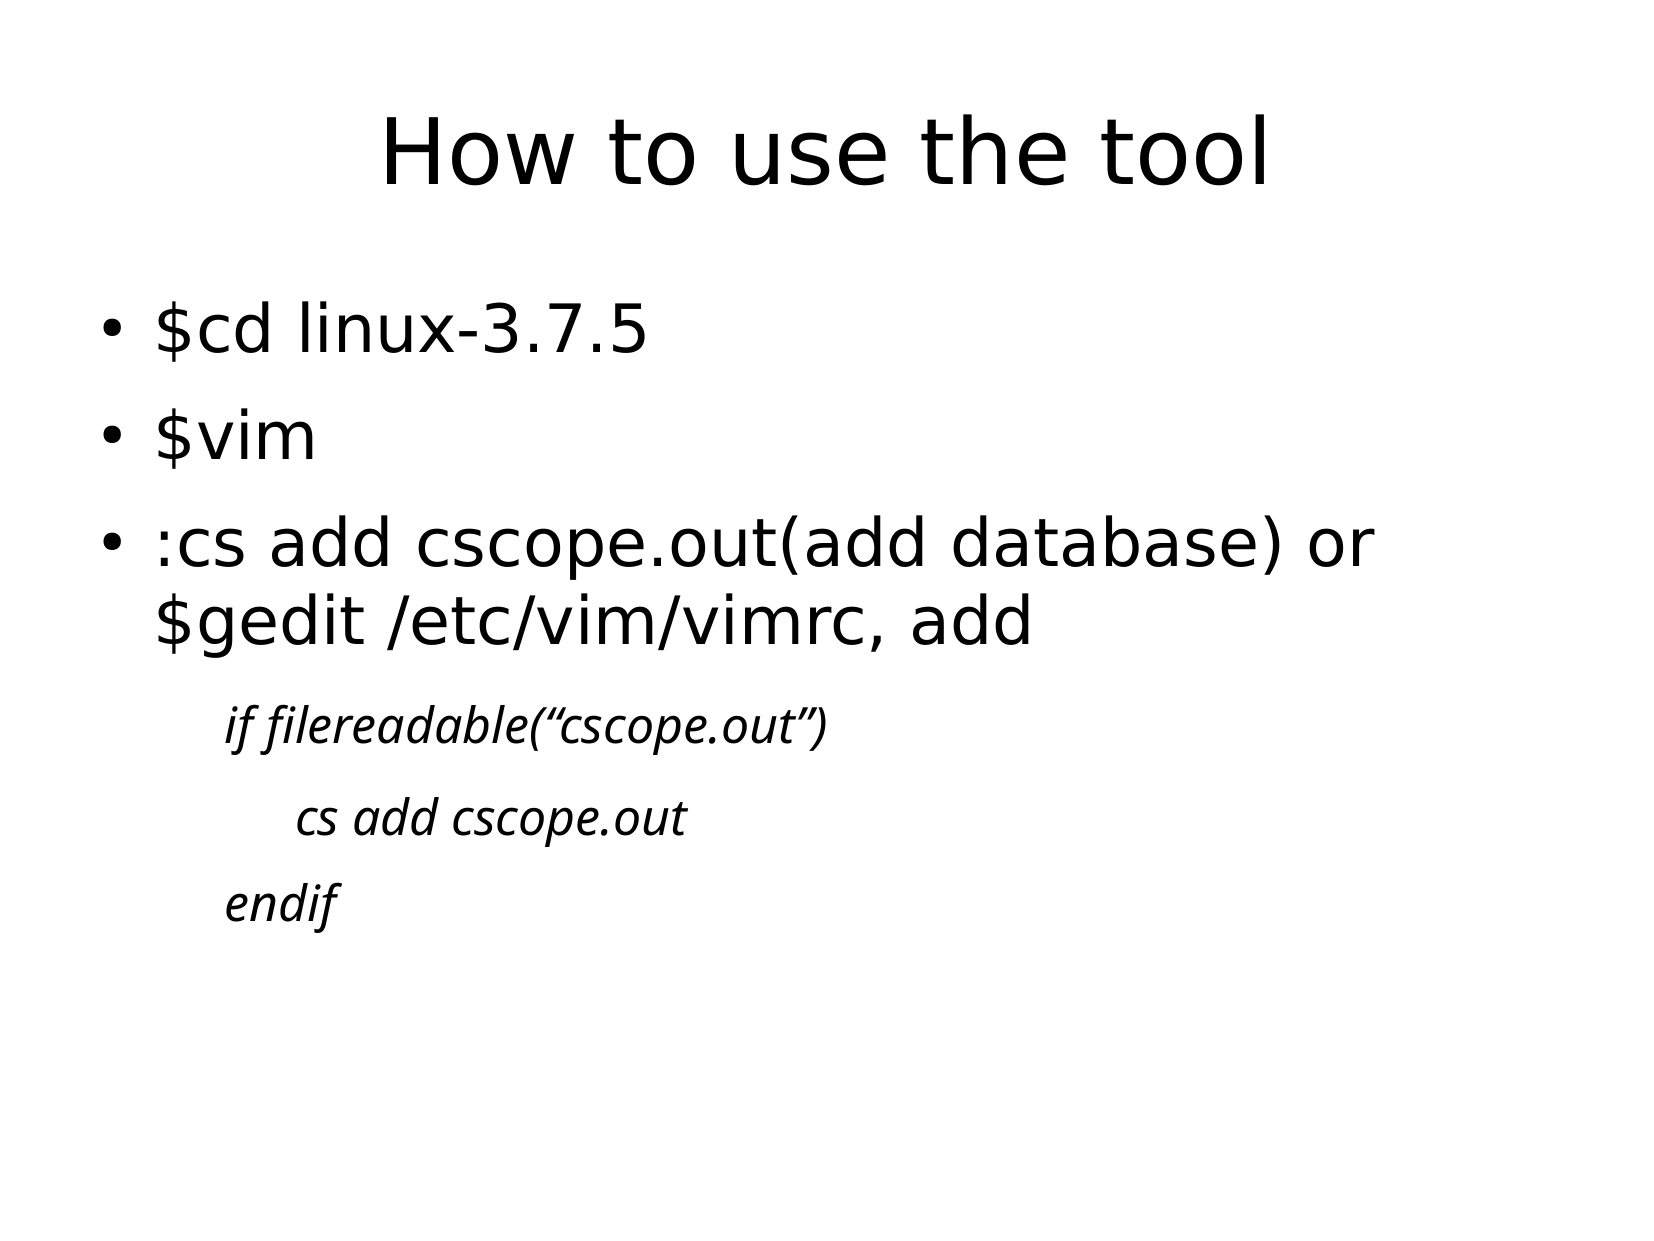

# How to use the tool
$cd linux-3.7.5
$vim
:cs add cscope.out(add database) or $gedit /etc/vim/vimrc, add
if filereadable(“cscope.out”)
cs add cscope.out
endif